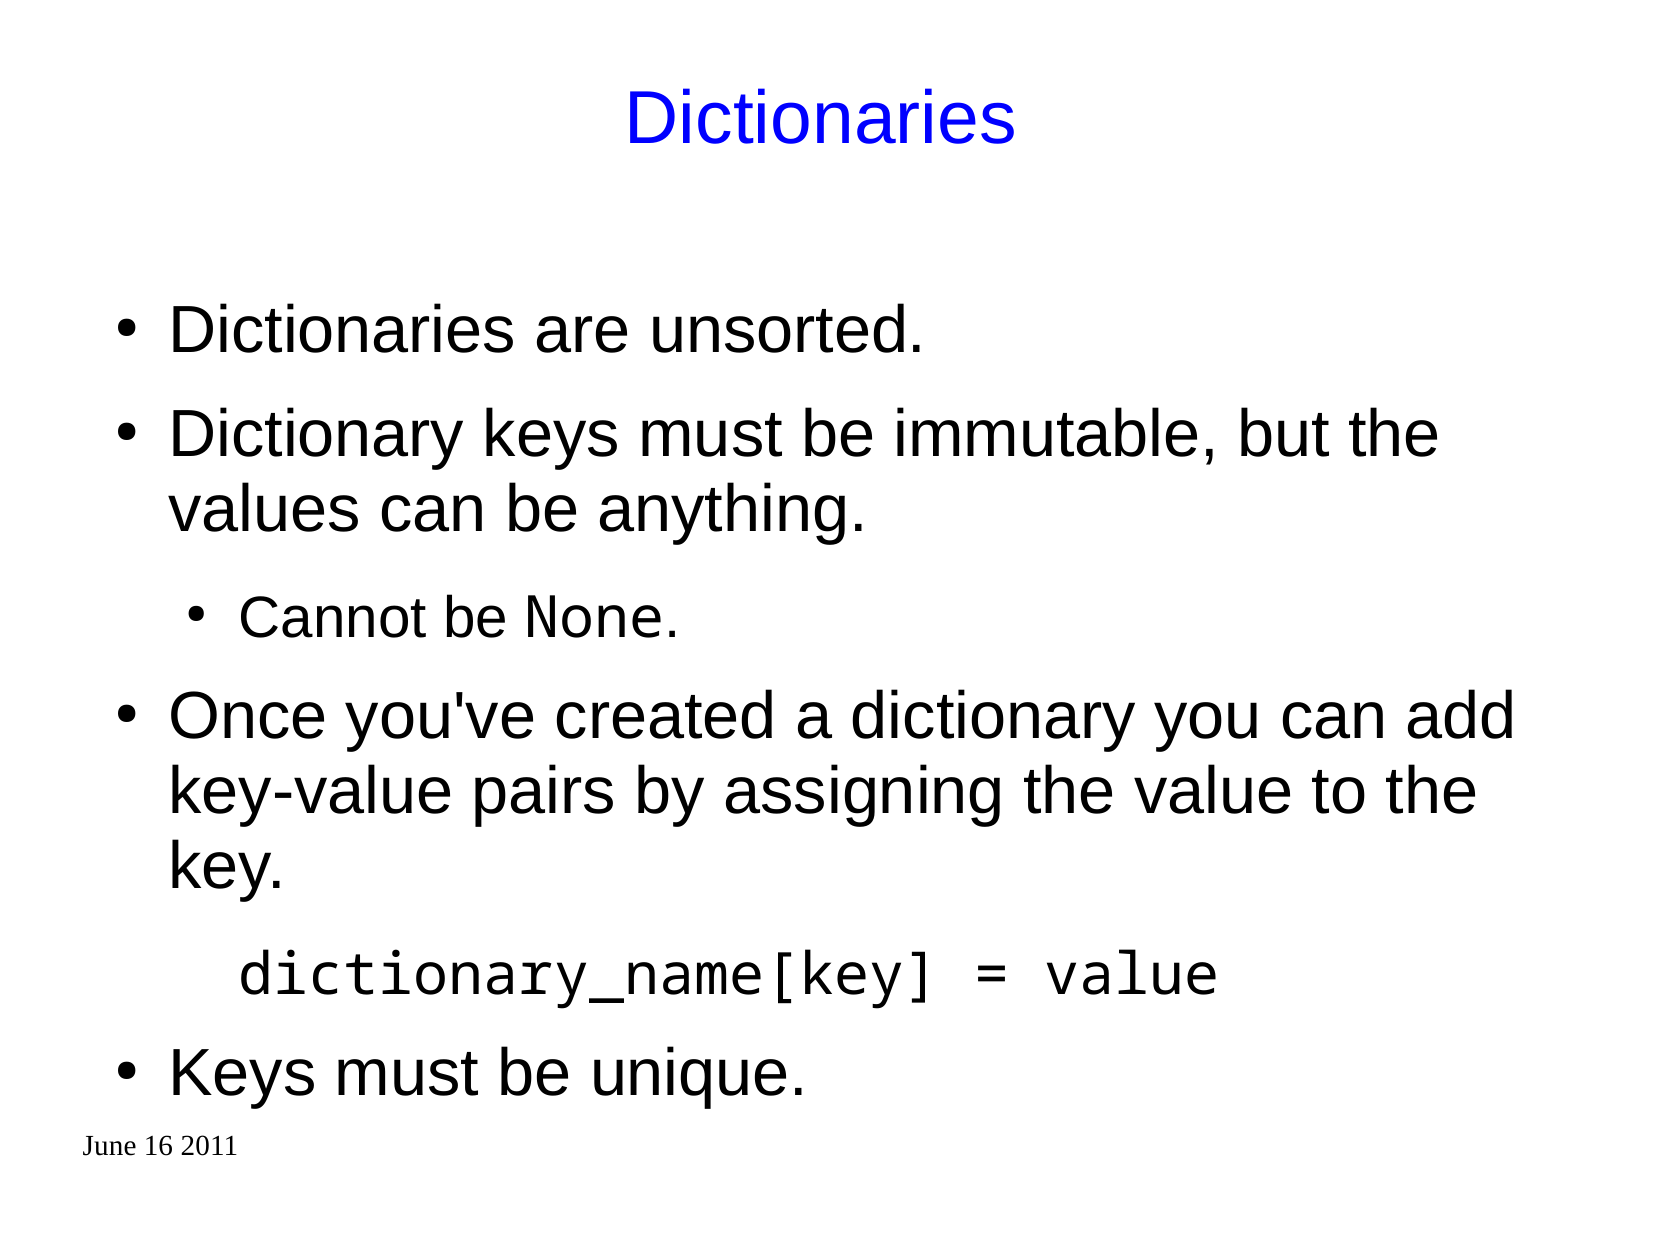

# Dictionaries
Dictionaries are unsorted.
Dictionary keys must be immutable, but the values can be anything.
Cannot be None.
Once you've created a dictionary you can add key-value pairs by assigning the value to the key.
dictionary_name[key] = value
Keys must be unique.
June 16 2011